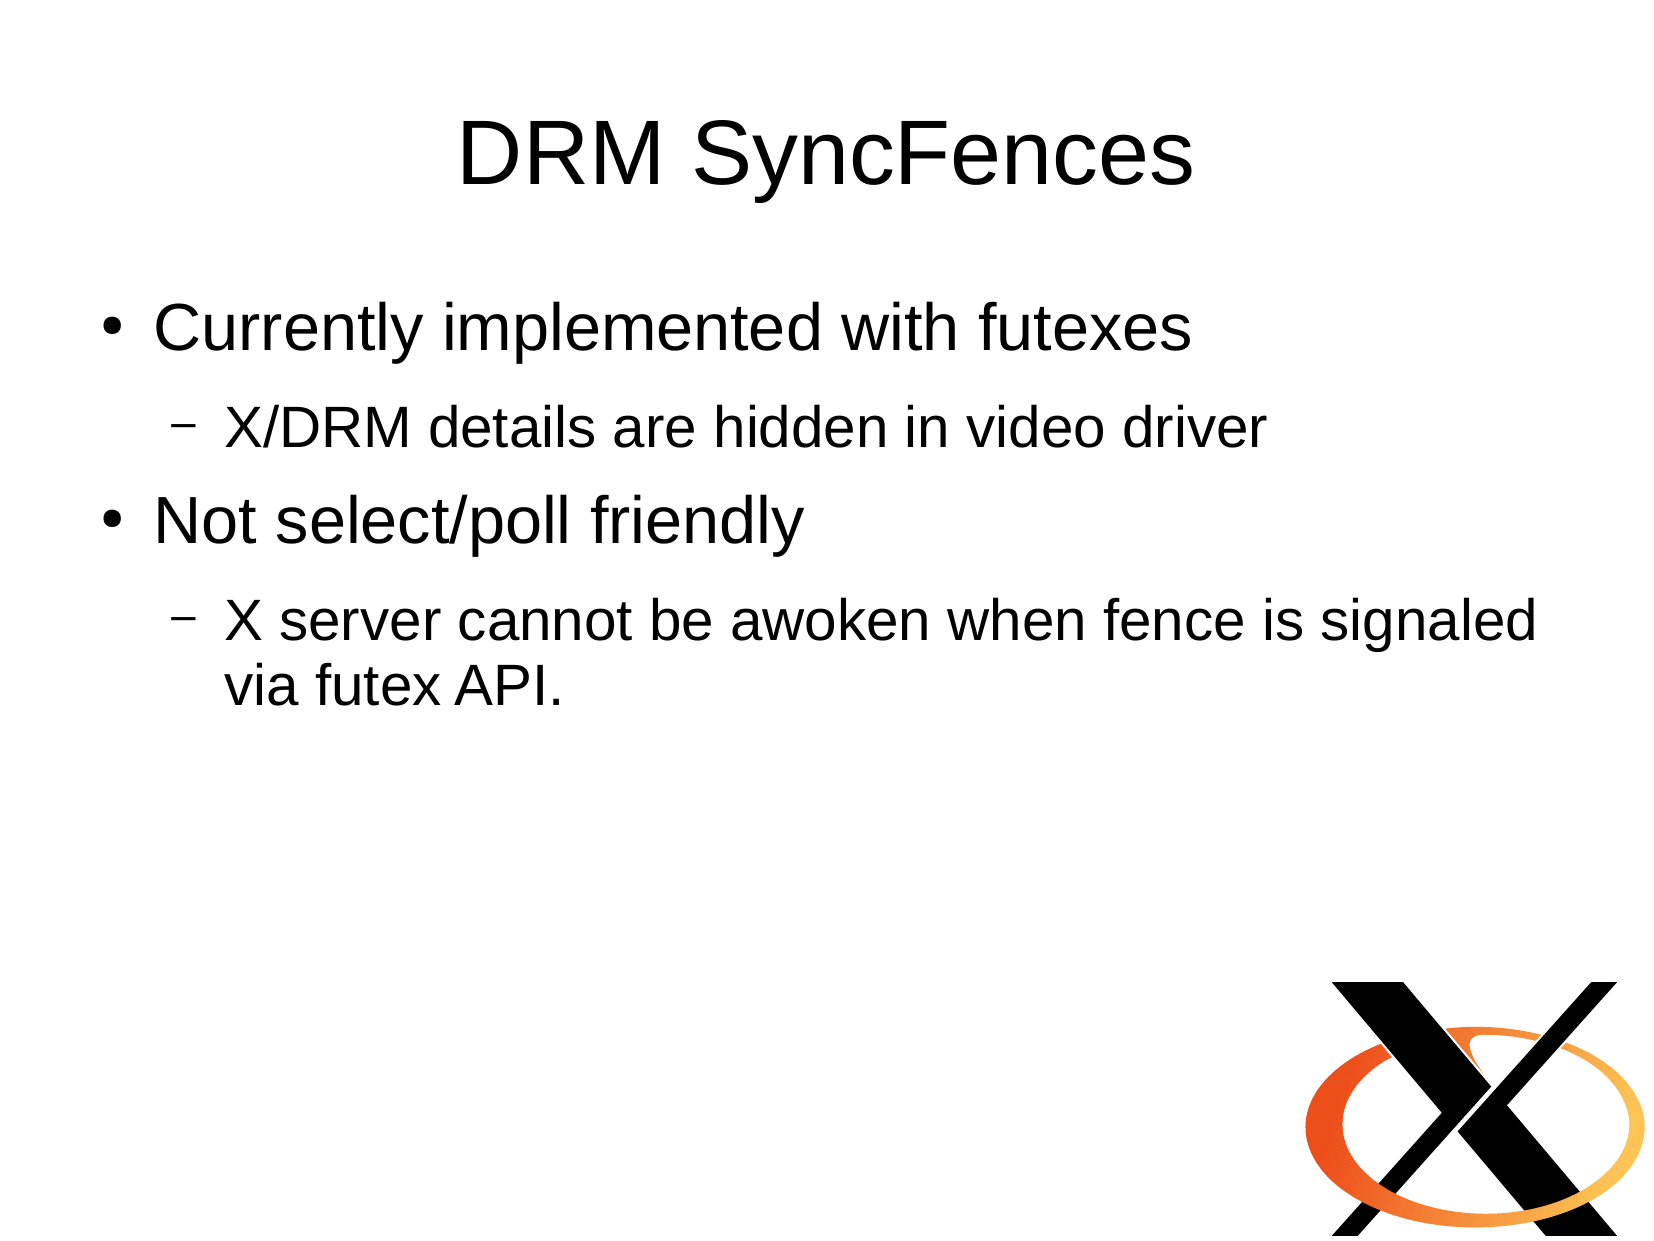

# DRM SyncFences
Currently implemented with futexes
X/DRM details are hidden in video driver
Not select/poll friendly
X server cannot be awoken when fence is signaled via futex API.